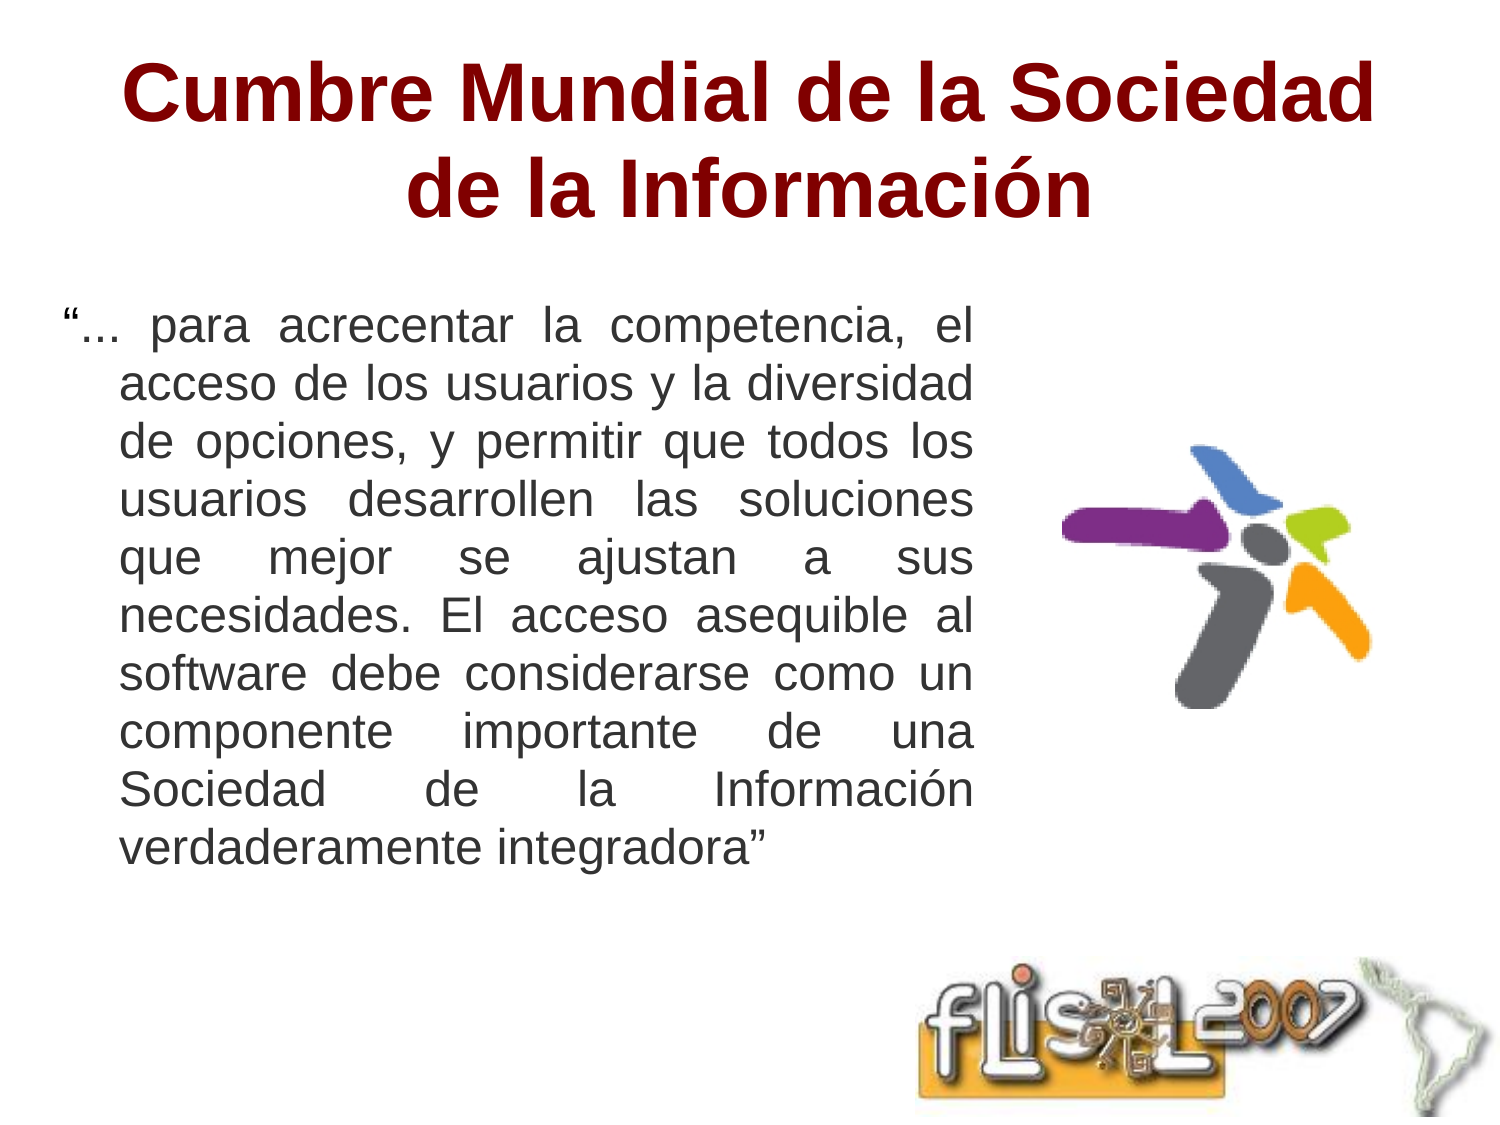

Cumbre Mundial de la Sociedad de la Información
# “... para acrecentar la competencia, el acceso de los usuarios y la diversidad de opciones, y permitir que todos los usuarios desarrollen las soluciones que mejor se ajustan a sus necesidades. El acceso asequible al software debe considerarse como un componente importante de una Sociedad de la Información verdaderamente integradora”